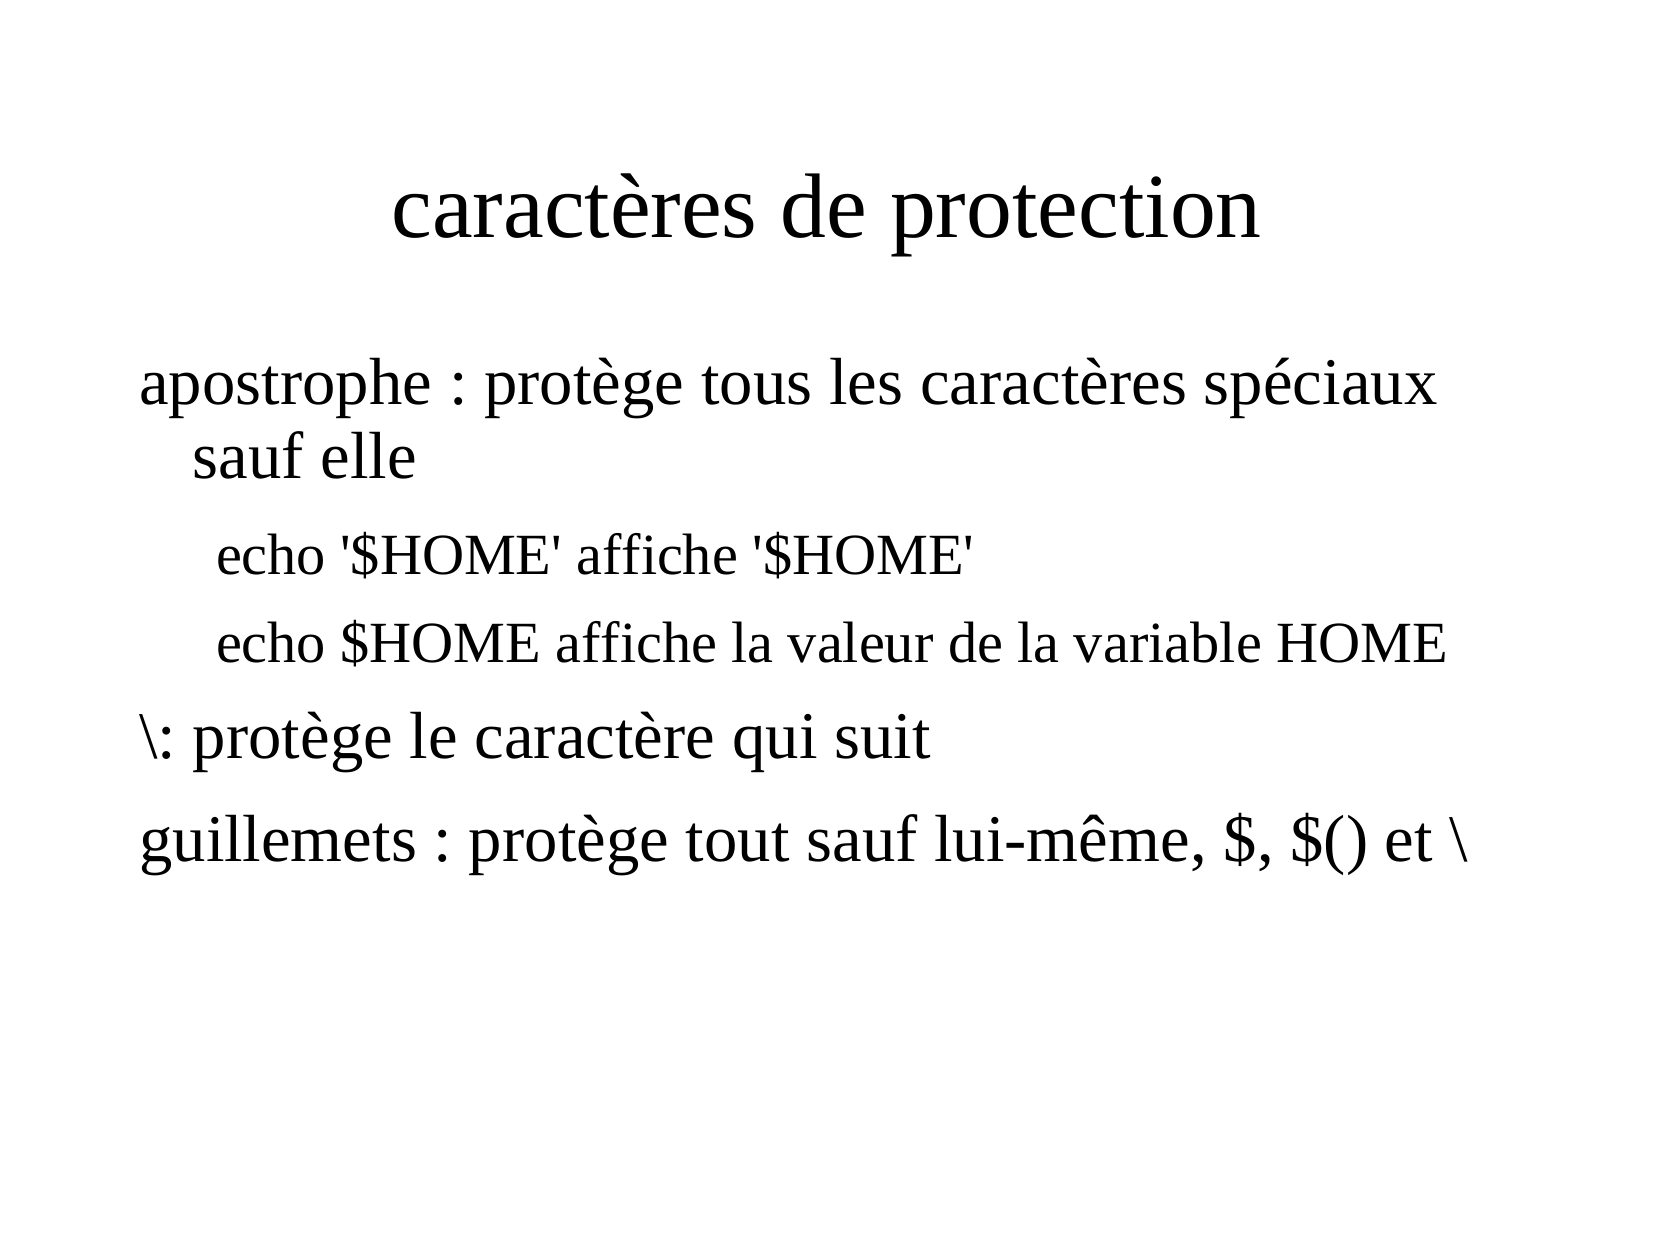

# caractères de protection
apostrophe : protège tous les caractères spéciaux sauf elle
echo '$HOME' affiche '$HOME'
echo $HOME affiche la valeur de la variable HOME
\: protège le caractère qui suit
guillemets : protège tout sauf lui-même, $, $() et \